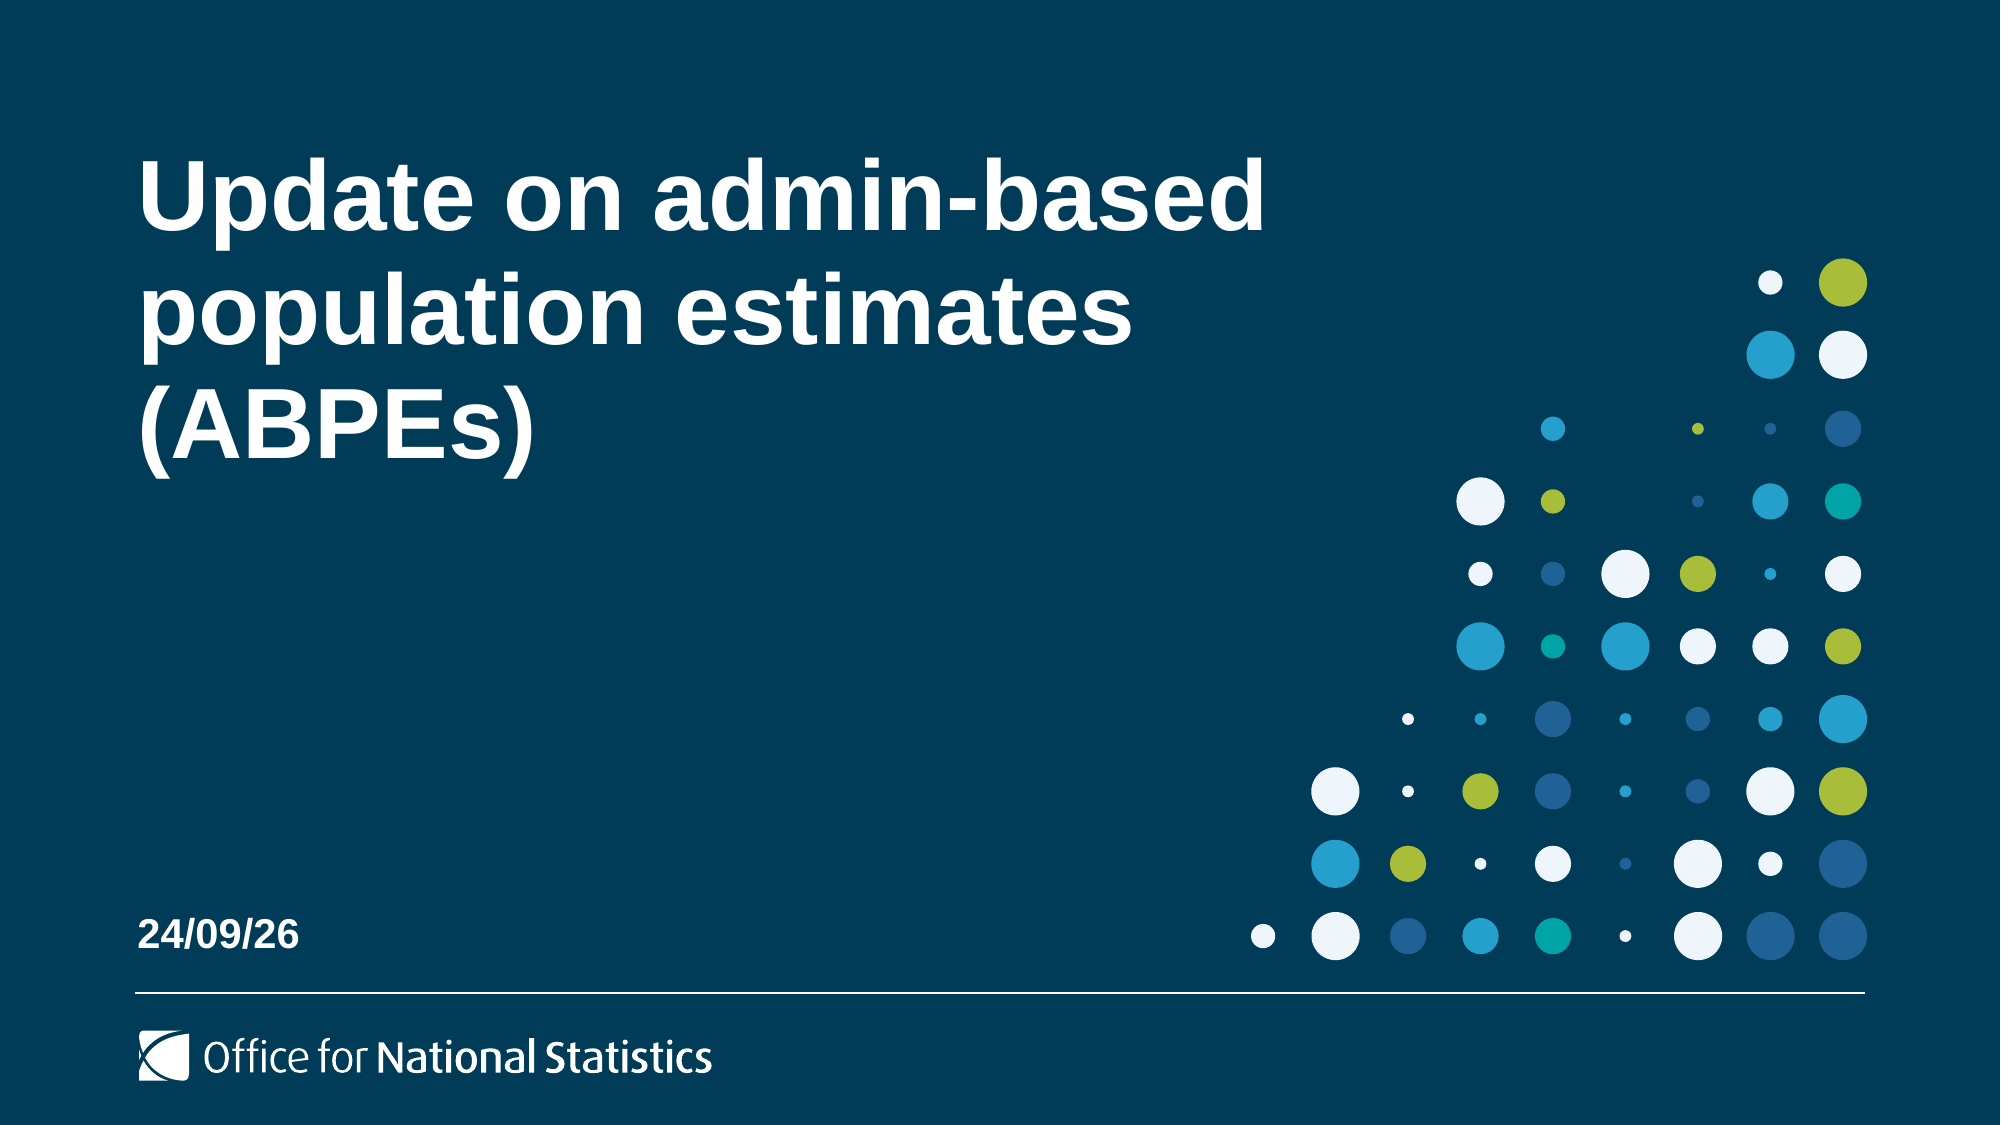

# Update on admin-based population estimates (ABPEs)